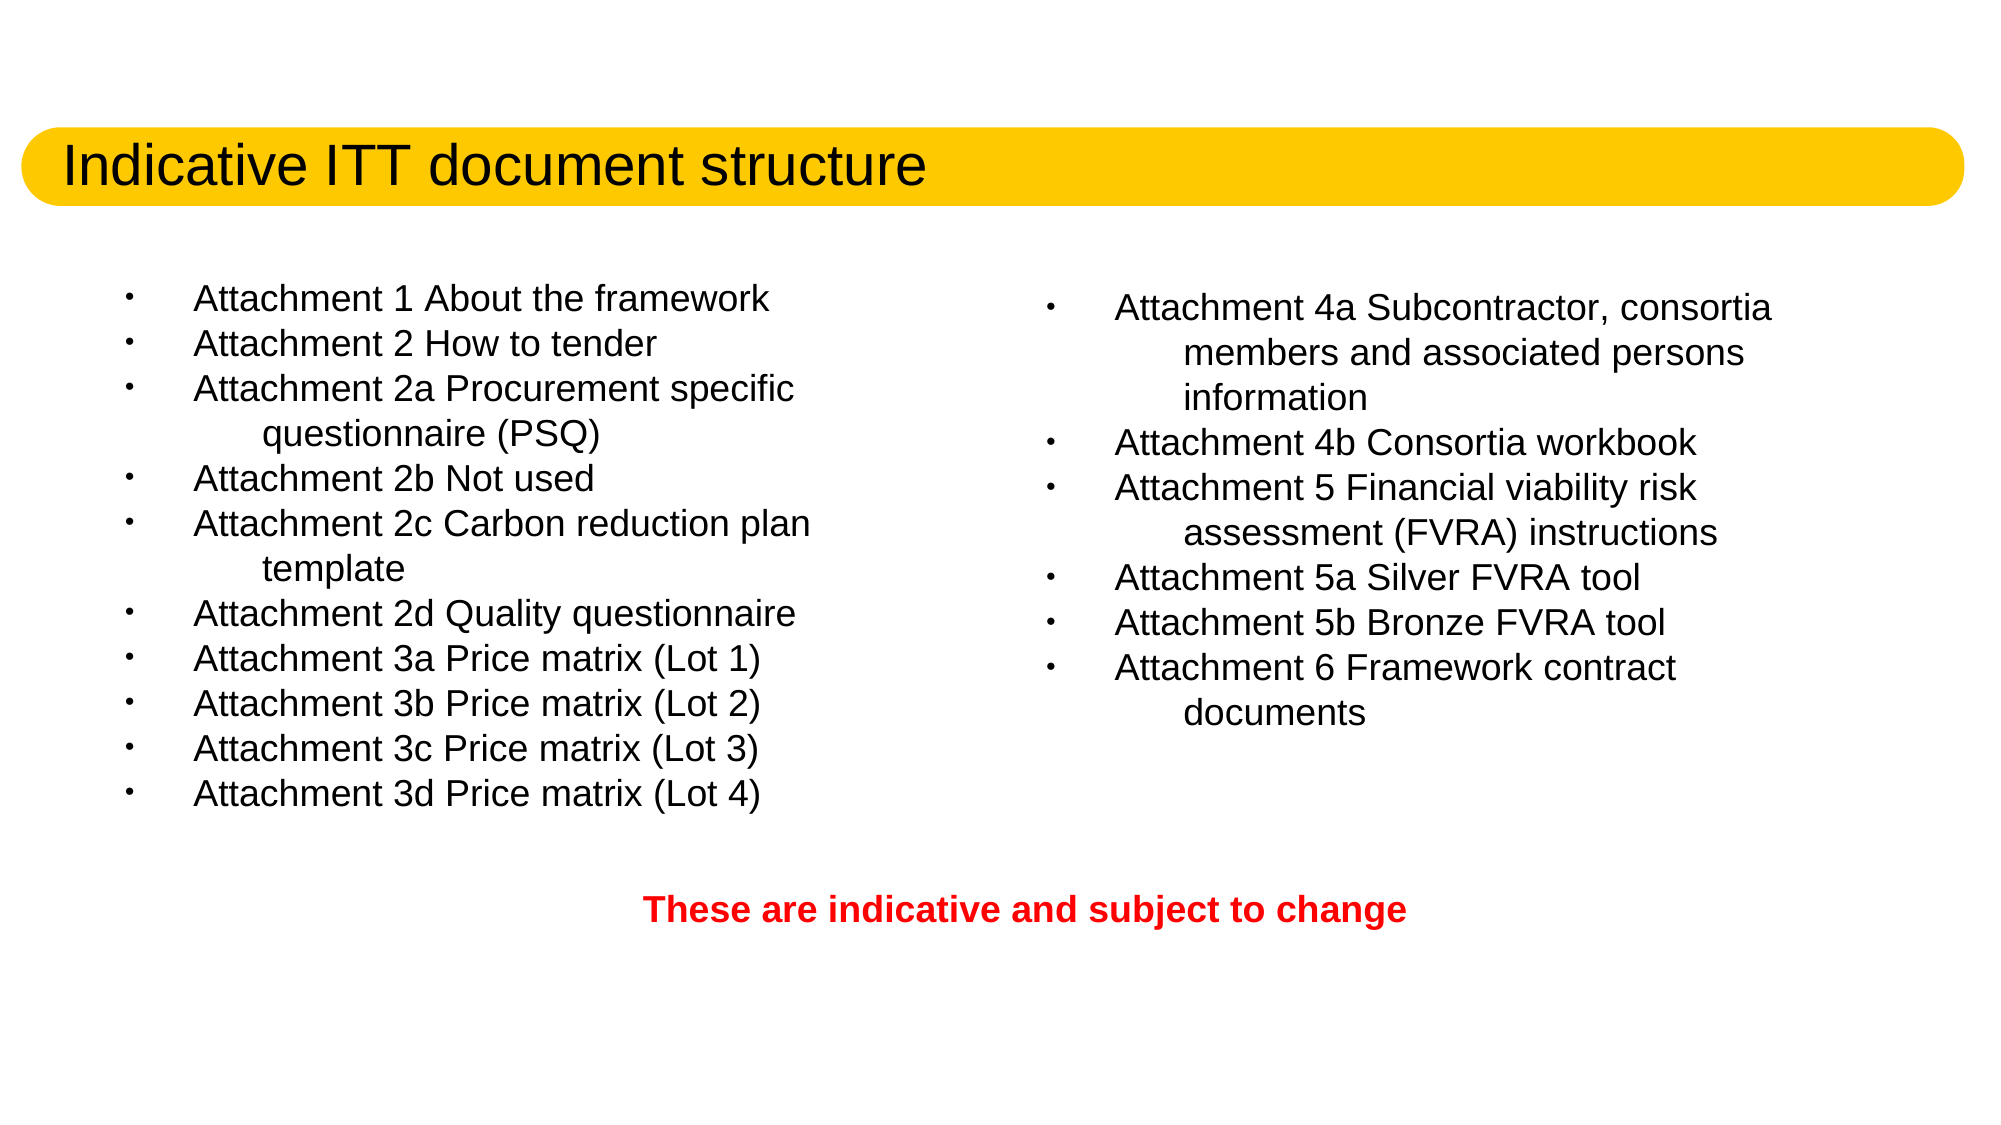

Indicative ITT document structure
# Attachment 1 About the framework
Attachment 2 How to tender
Attachment 2a Procurement specific questionnaire (PSQ)
Attachment 2b Not used
Attachment 2c Carbon reduction plan template
Attachment 2d Quality questionnaire
Attachment 3a Price matrix (Lot 1)
Attachment 3b Price matrix (Lot 2)
Attachment 3c Price matrix (Lot 3)
Attachment 3d Price matrix (Lot 4)
Attachment 4a Subcontractor, consortia members and associated persons information
Attachment 4b Consortia workbook
Attachment 5 Financial viability risk assessment (FVRA) instructions
Attachment 5a Silver FVRA tool
Attachment 5b Bronze FVRA tool
Attachment 6 Framework contract documents
These are indicative and subject to change